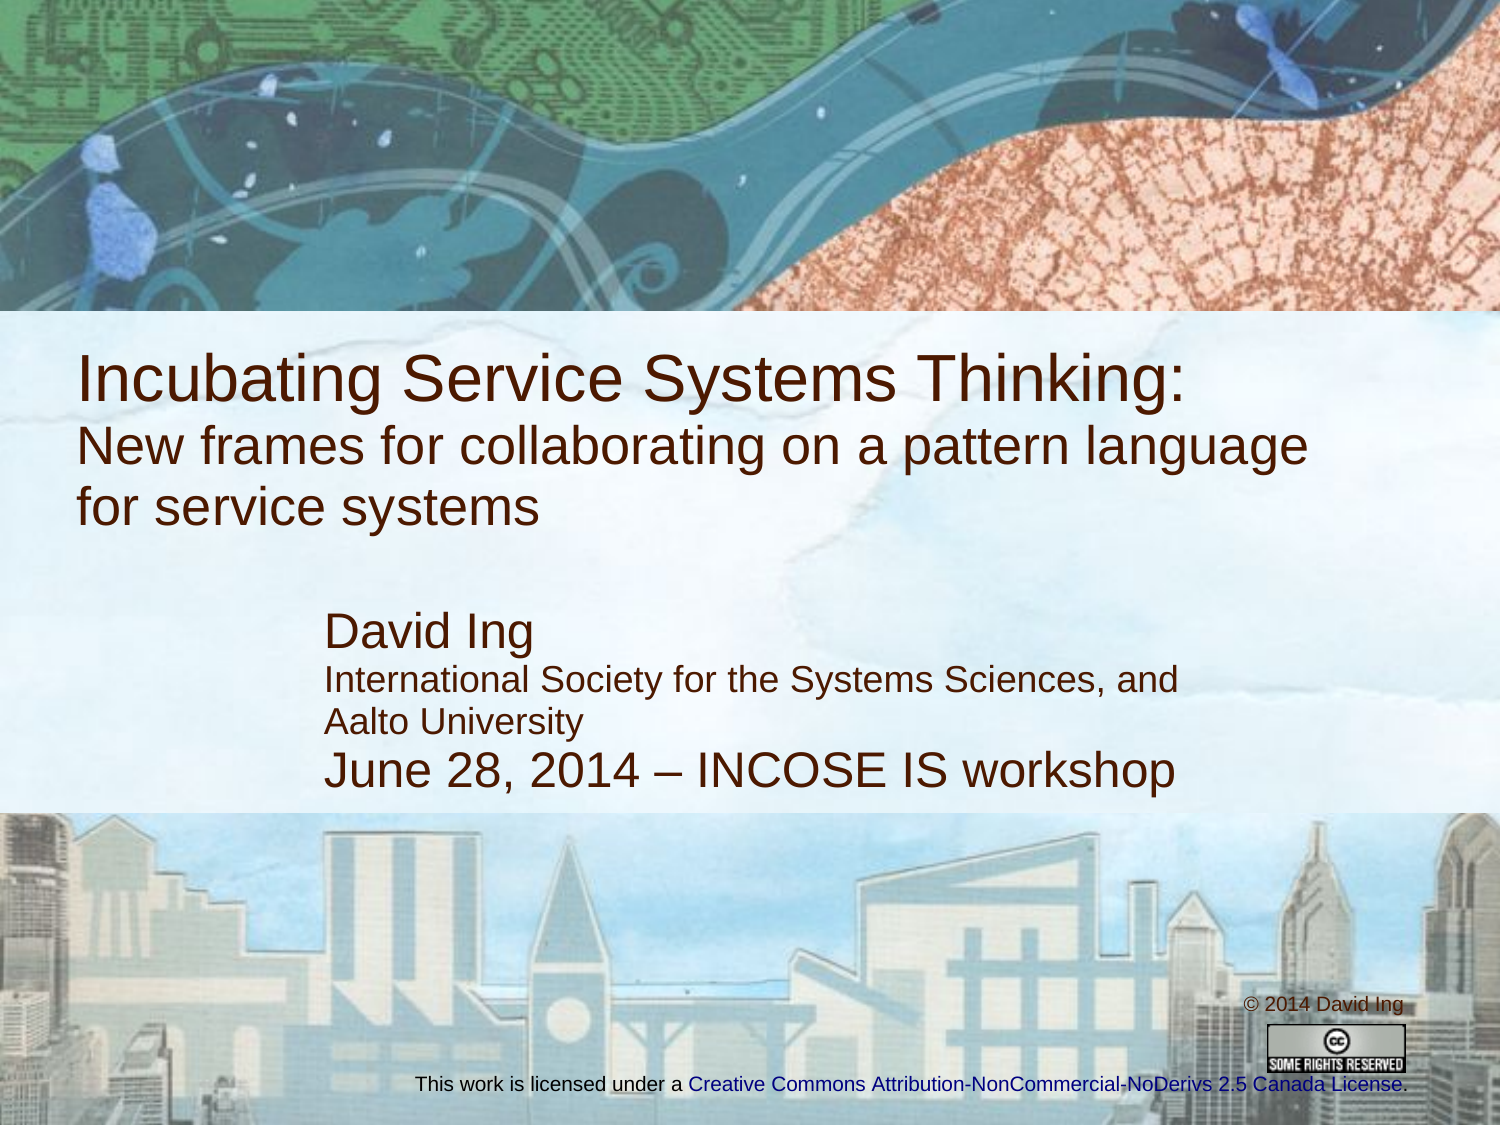

# Incubating Service Systems Thinking: New frames for collaborating on a pattern language for service systems
David Ing
International Society for the Systems Sciences, and
Aalto University
June 28, 2014 – INCOSE IS workshop
1
Incubating Service Systems Thinking
June 2014